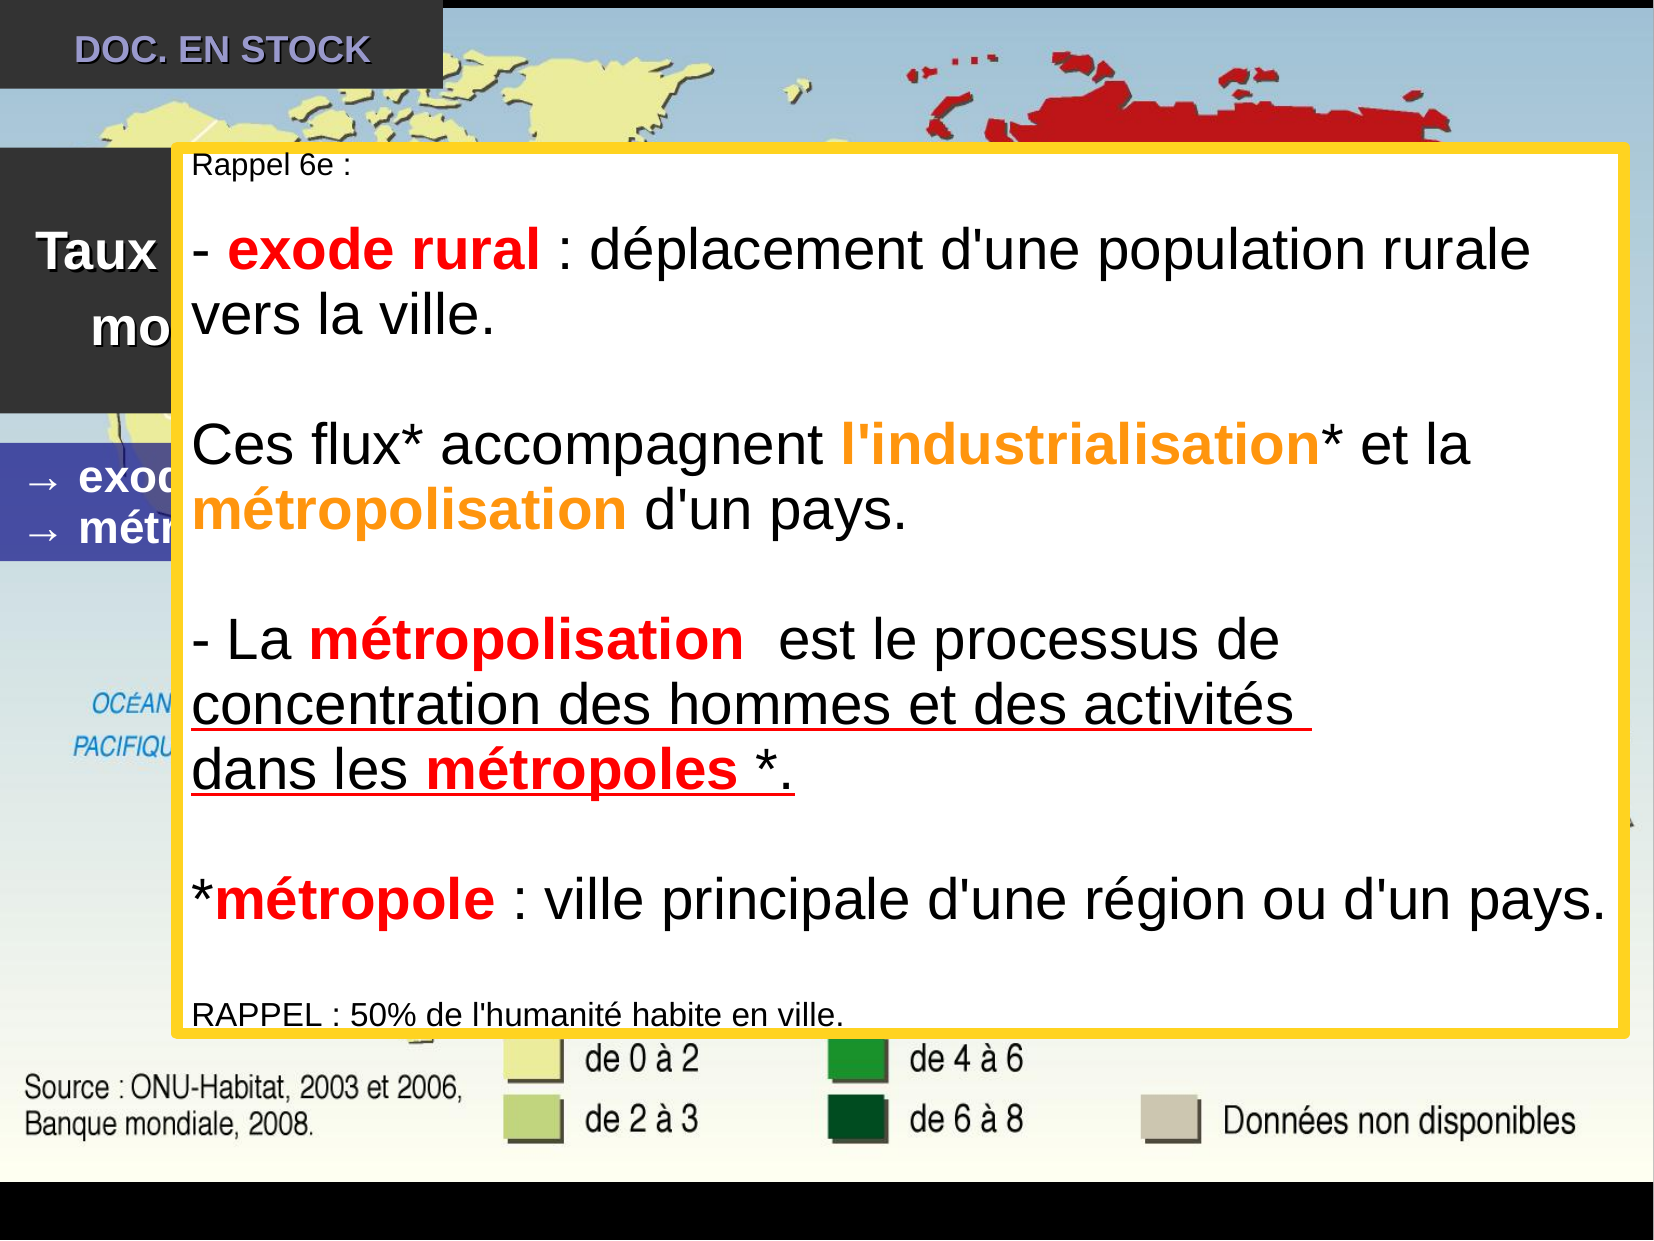

DOC. EN STOCK
#
Taux d'urbanisation mondial : 50 %
Rappel 6e :
- exode rural : déplacement d'une population rurale
vers la ville.
Ces flux* accompagnent l'industrialisation* et la
métropolisation d'un pays.
- La métropolisation  est le processus de
concentration des hommes et des activités
dans les métropoles *.
*métropole : ville principale d'une région ou d'un pays.
RAPPEL : 50% de l'humanité habite en ville.
→ exode rural
→ métropolisation